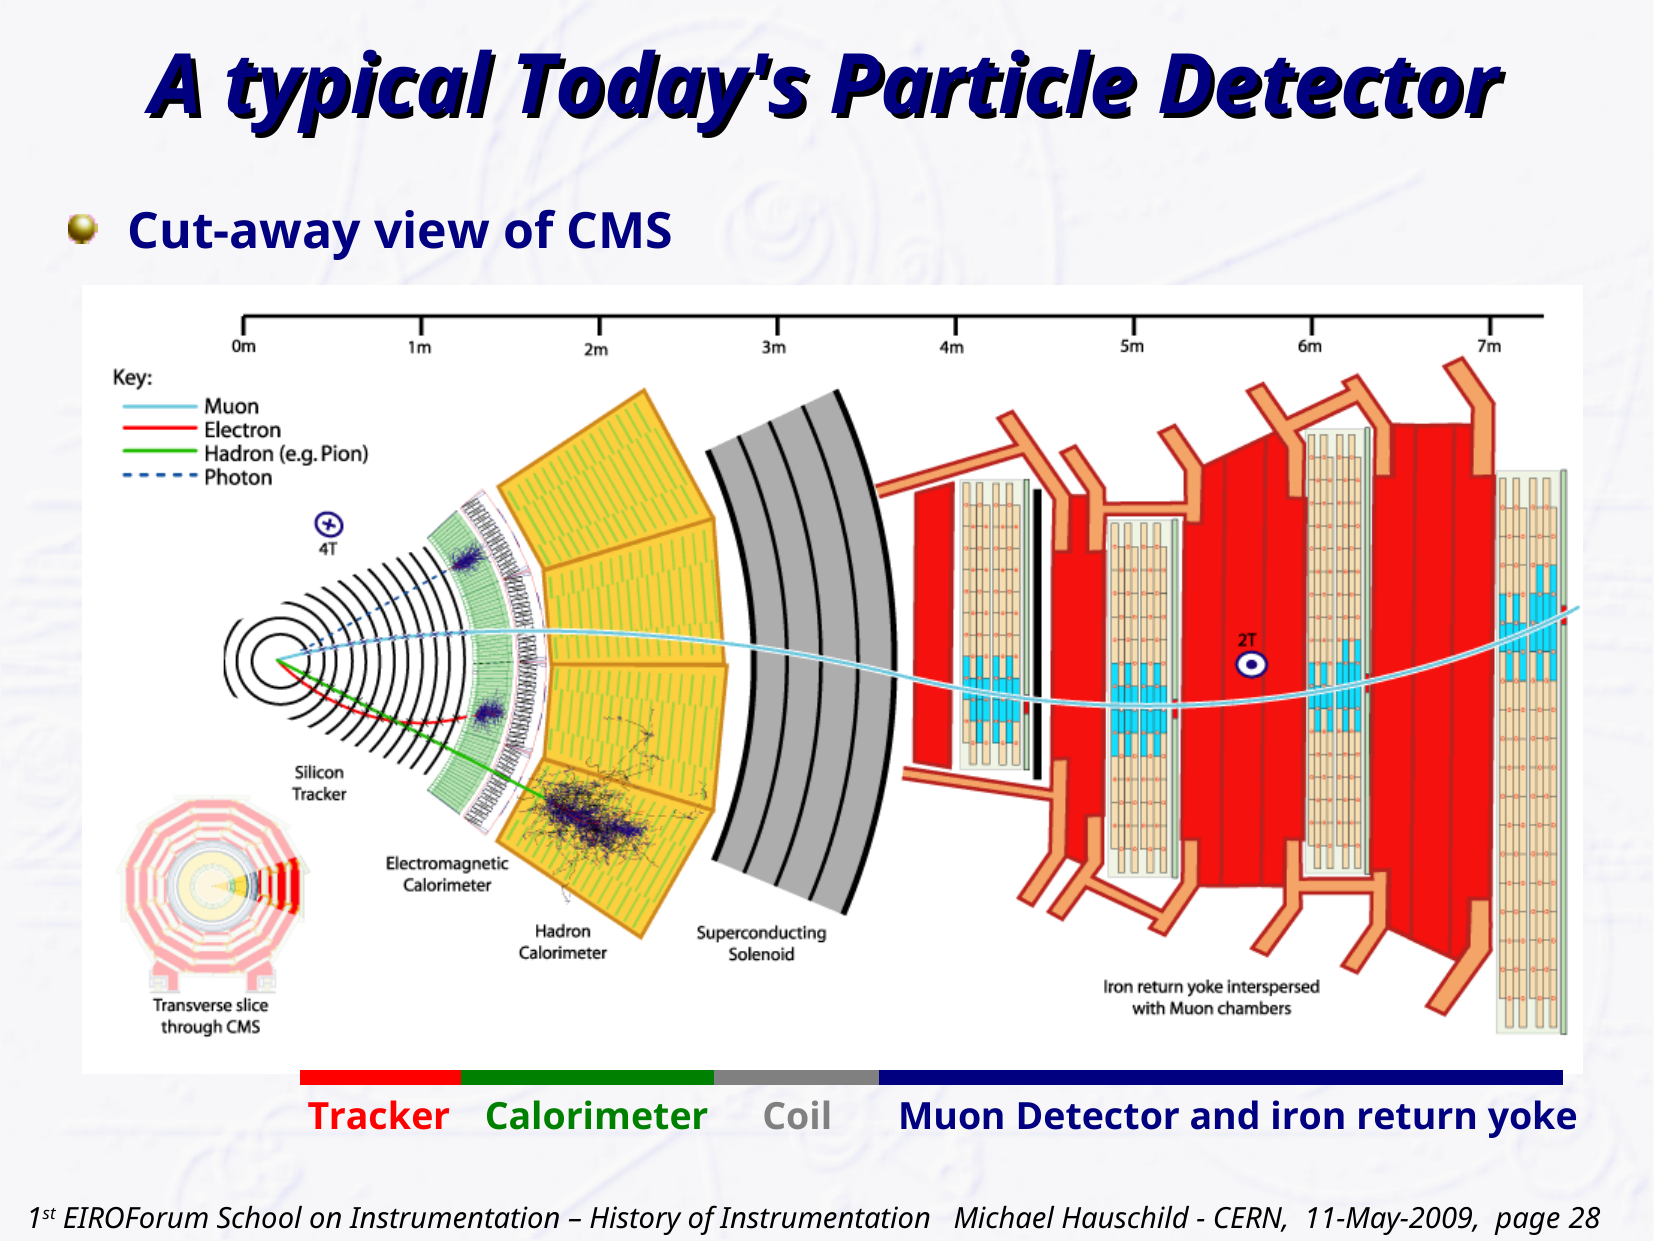

# A typical Today's Particle Detector
Cut-away view of CMS
Tracker
Calorimeter
Coil
Muon Detector and iron return yoke